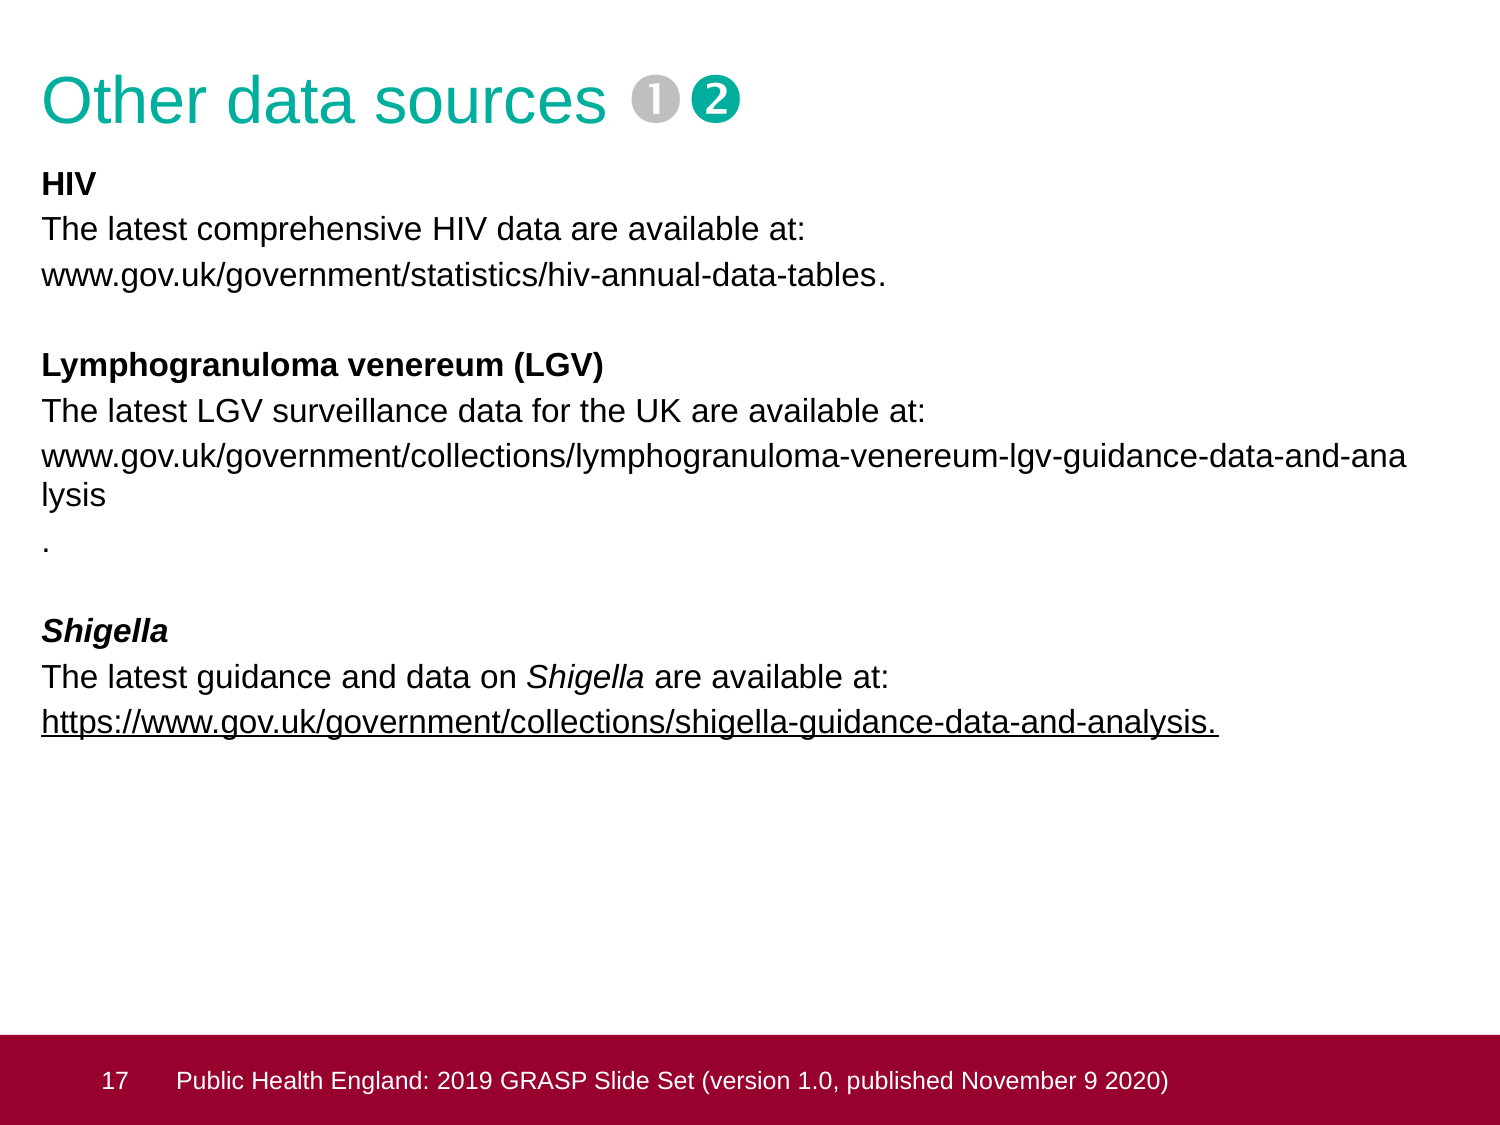

# Other data sources 
HIV
The latest comprehensive HIV data are available at: www.gov.uk/government/statistics/hiv-annual-data-tables.
Lymphogranuloma venereum (LGV)
The latest LGV surveillance data for the UK are available at:
www.gov.uk/government/collections/lymphogranuloma-venereum-lgv-guidance-data-and-analysis.
Shigella
The latest guidance and data on Shigella are available at:
https://www.gov.uk/government/collections/shigella-guidance-data-and-analysis.
Public Health England: 2019 GRASP Slide Set (version 1.0, published November 9 2020)